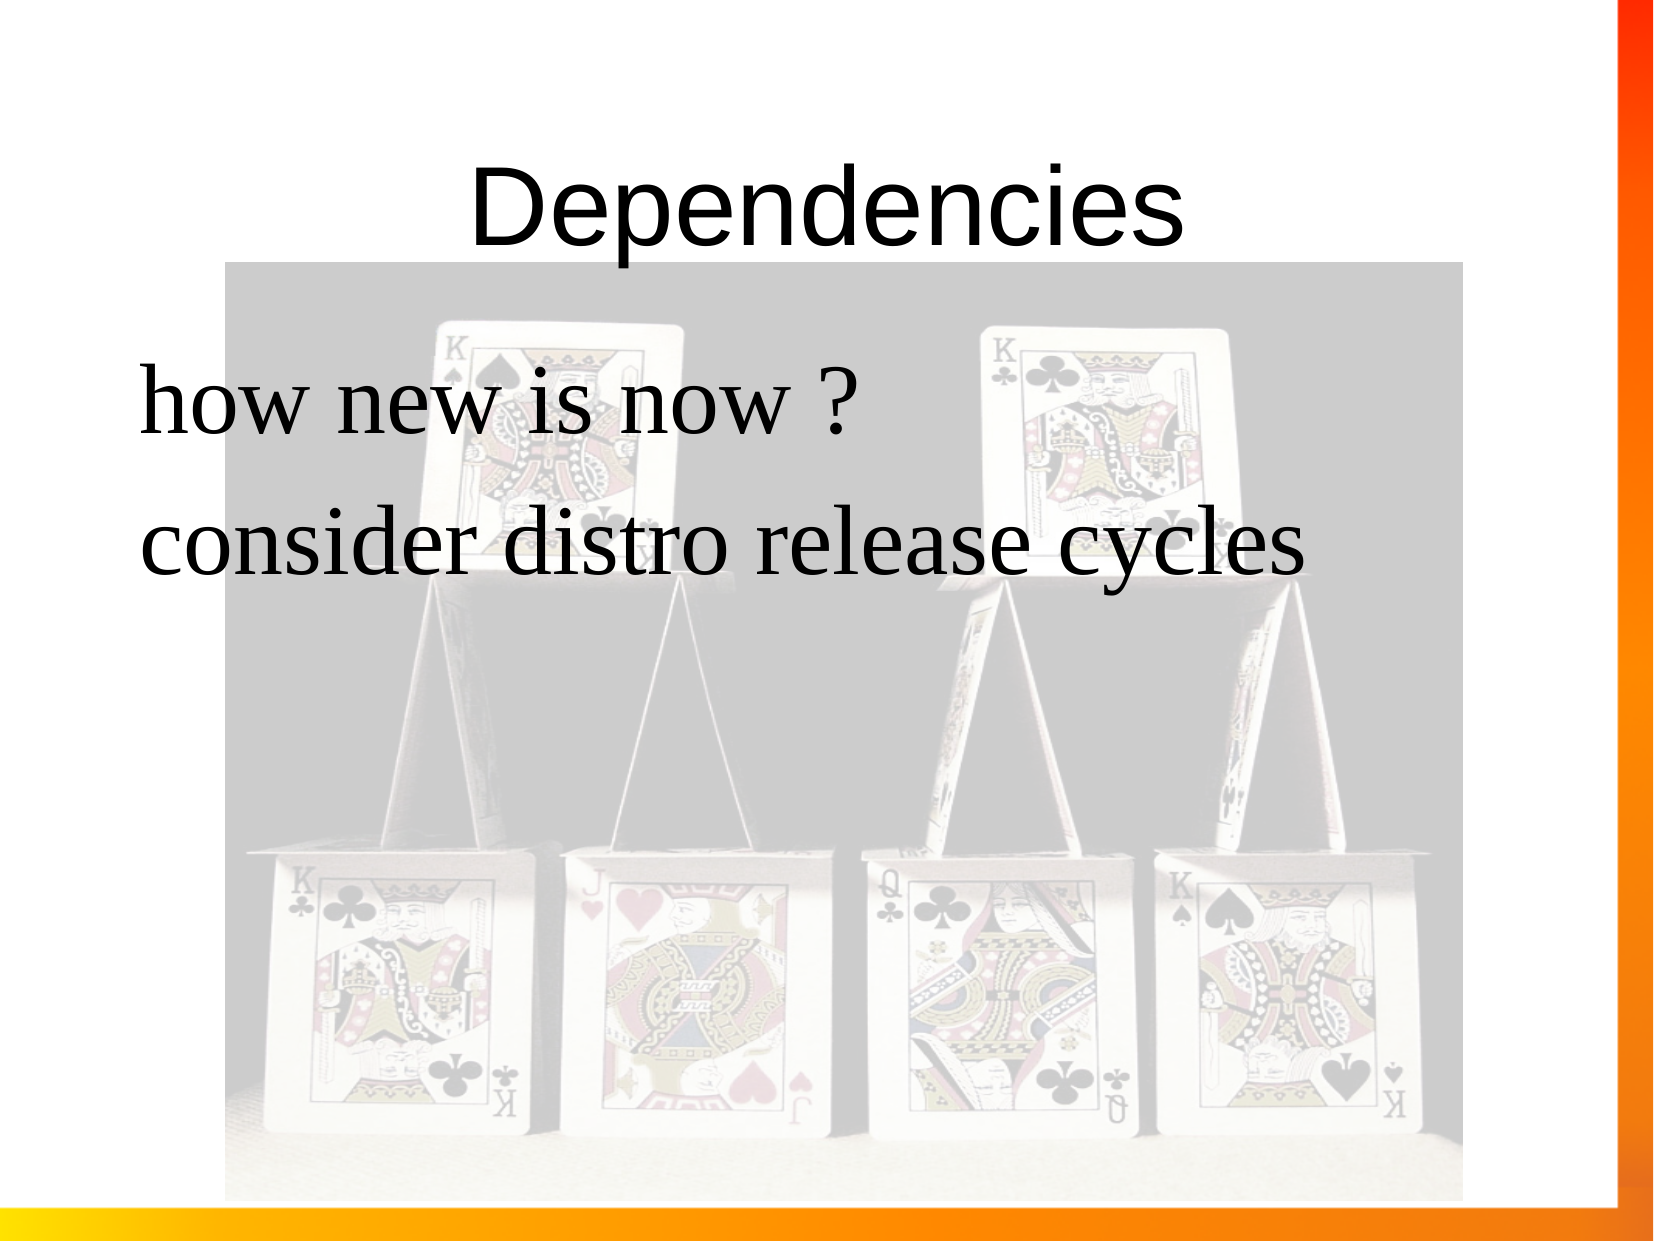

# Dependencies
how new is now ?
consider distro release cycles